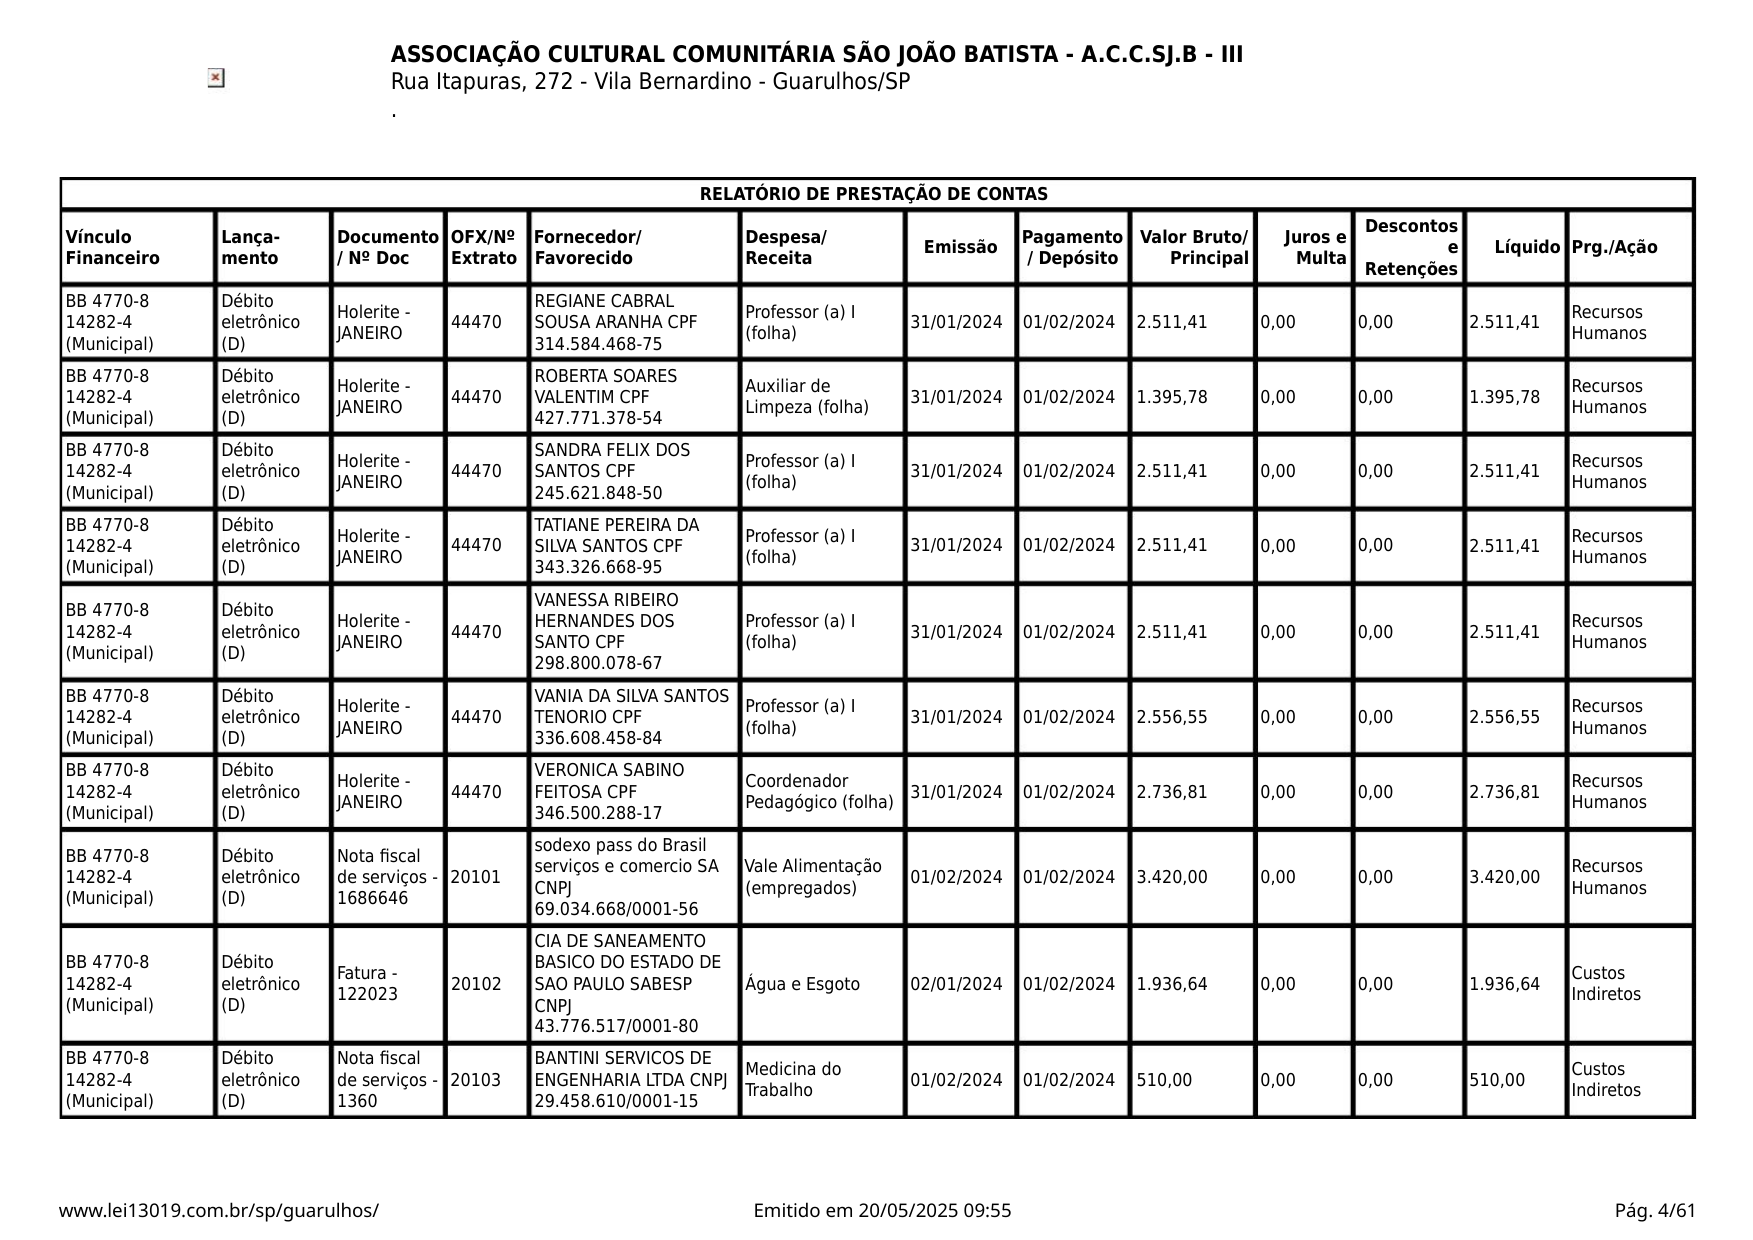

ASSOCIAÇÃO CULTURAL COMUNITÁRIA SÃO JOÃO BATISTA - A.C.C.SJ.B - III
Rua Itapuras, 272 - Vila Bernardino - Guarulhos/SP
.
RELATÓRIO DE PRESTAÇÃO DE CONTAS
Descontos
e
Retenções
Vínculo
Financeiro
Lança-
mento
Documento OFX/Nº Fornecedor/
Despesa/
Receita
Pagamento Valor Bruto/
/ Depósito Principal
Juros e
Multa
Emissão
Líquido Prg./Ação
/ Nº Doc
Extrato Favorecido
BB 4770-8
14282-4
(Municipal)
Débito
eletrônico
(D)
REGIANE CABRAL
SOUSA ARANHA CPF
314.584.468-75
Holerite -
JANEIRO
Professor (a) I
(folha)
Recursos
Humanos
44470
44470
44470
44470
31/01/2024 01/02/2024 2.511,41
31/01/2024 01/02/2024 1.395,78
31/01/2024 01/02/2024 2.511,41
31/01/2024 01/02/2024 2.511,41
0,00
0,00
0,00
0,00
0,00
2.511,41
BB 4770-8
14282-4
(Municipal)
Débito
eletrônico
(D)
ROBERTA SOARES
VALENTIM CPF
427.771.378-54
Holerite -
JANEIRO
Auxiliar de
Limpeza (folha)
Recursos
Humanos
0,00
0,00
0,00
1.395,78
2.511,41
2.511,41
BB 4770-8
14282-4
(Municipal)
Débito
eletrônico
(D)
SANDRA FELIX DOS
SANTOS CPF
245.621.848-50
Holerite -
JANEIRO
Professor (a) I
(folha)
Recursos
Humanos
BB 4770-8
14282-4
(Municipal)
Débito
eletrônico
(D)
TATIANE PEREIRA DA
SILVA SANTOS CPF
343.326.668-95
Holerite -
JANEIRO
Professor (a) I
(folha)
Recursos
Humanos
VANESSA RIBEIRO
HERNANDES DOS
SANTO CPF
BB 4770-8
14282-4
(Municipal)
Débito
eletrônico
(D)
Holerite -
JANEIRO
Professor (a) I
(folha)
Recursos
Humanos
44470
31/01/2024 01/02/2024 2.511,41
0,00
0,00
2.511,41
298.800.078-67
BB 4770-8
14282-4
(Municipal)
Débito
eletrônico
(D)
VANIA DA SILVA SANTOS
TENORIO CPF
336.608.458-84
Holerite -
JANEIRO
Professor (a) I
(folha)
Recursos
Humanos
44470
44470
31/01/2024 01/02/2024 2.556,55
31/01/2024 01/02/2024 2.736,81
0,00
0,00
0,00
0,00
2.556,55
2.736,81
BB 4770-8
14282-4
(Municipal)
Débito
eletrônico
(D)
VERONICA SABINO
FEITOSA CPF
346.500.288-17
Holerite -
JANEIRO
Coordenador
Pedagógico (folha)
Recursos
Humanos
sodexo pass do Brasil
serviços e comercio SA Vale Alimentação
CNPJ
BB 4770-8
14282-4
(Municipal)
Débito
eletrônico
(D)
Nota ﬁscal
de serviços - 20101
1686646
Recursos
Humanos
01/02/2024 01/02/2024 3.420,00
0,00
0,00
3.420,00
(empregados)
69.034.668/0001-56
CIA DE SANEAMENTO
BASICO DO ESTADO DE
SAO PAULO SABESP
CNPJ
BB 4770-8
14282-4
(Municipal)
Débito
eletrônico
(D)
Fatura -
122023
Custos
Indiretos
20102
Água e Esgoto
02/01/2024 01/02/2024 1.936,64
01/02/2024 01/02/2024 510,00
0,00
0,00
0,00
0,00
1.936,64
510,00
43.776.517/0001-80
BB 4770-8
14282-4
(Municipal)
Débito
eletrônico
(D)
Nota ﬁscal
de serviços - 20103
1360
BANTINI SERVICOS DE
ENGENHARIA LTDA CNPJ
29.458.610/0001-15
Medicina do
Trabalho
Custos
Indiretos
www.lei13019.com.br/sp/guarulhos/
Emitido em 20/05/2025 09:55
Pág. 4/61